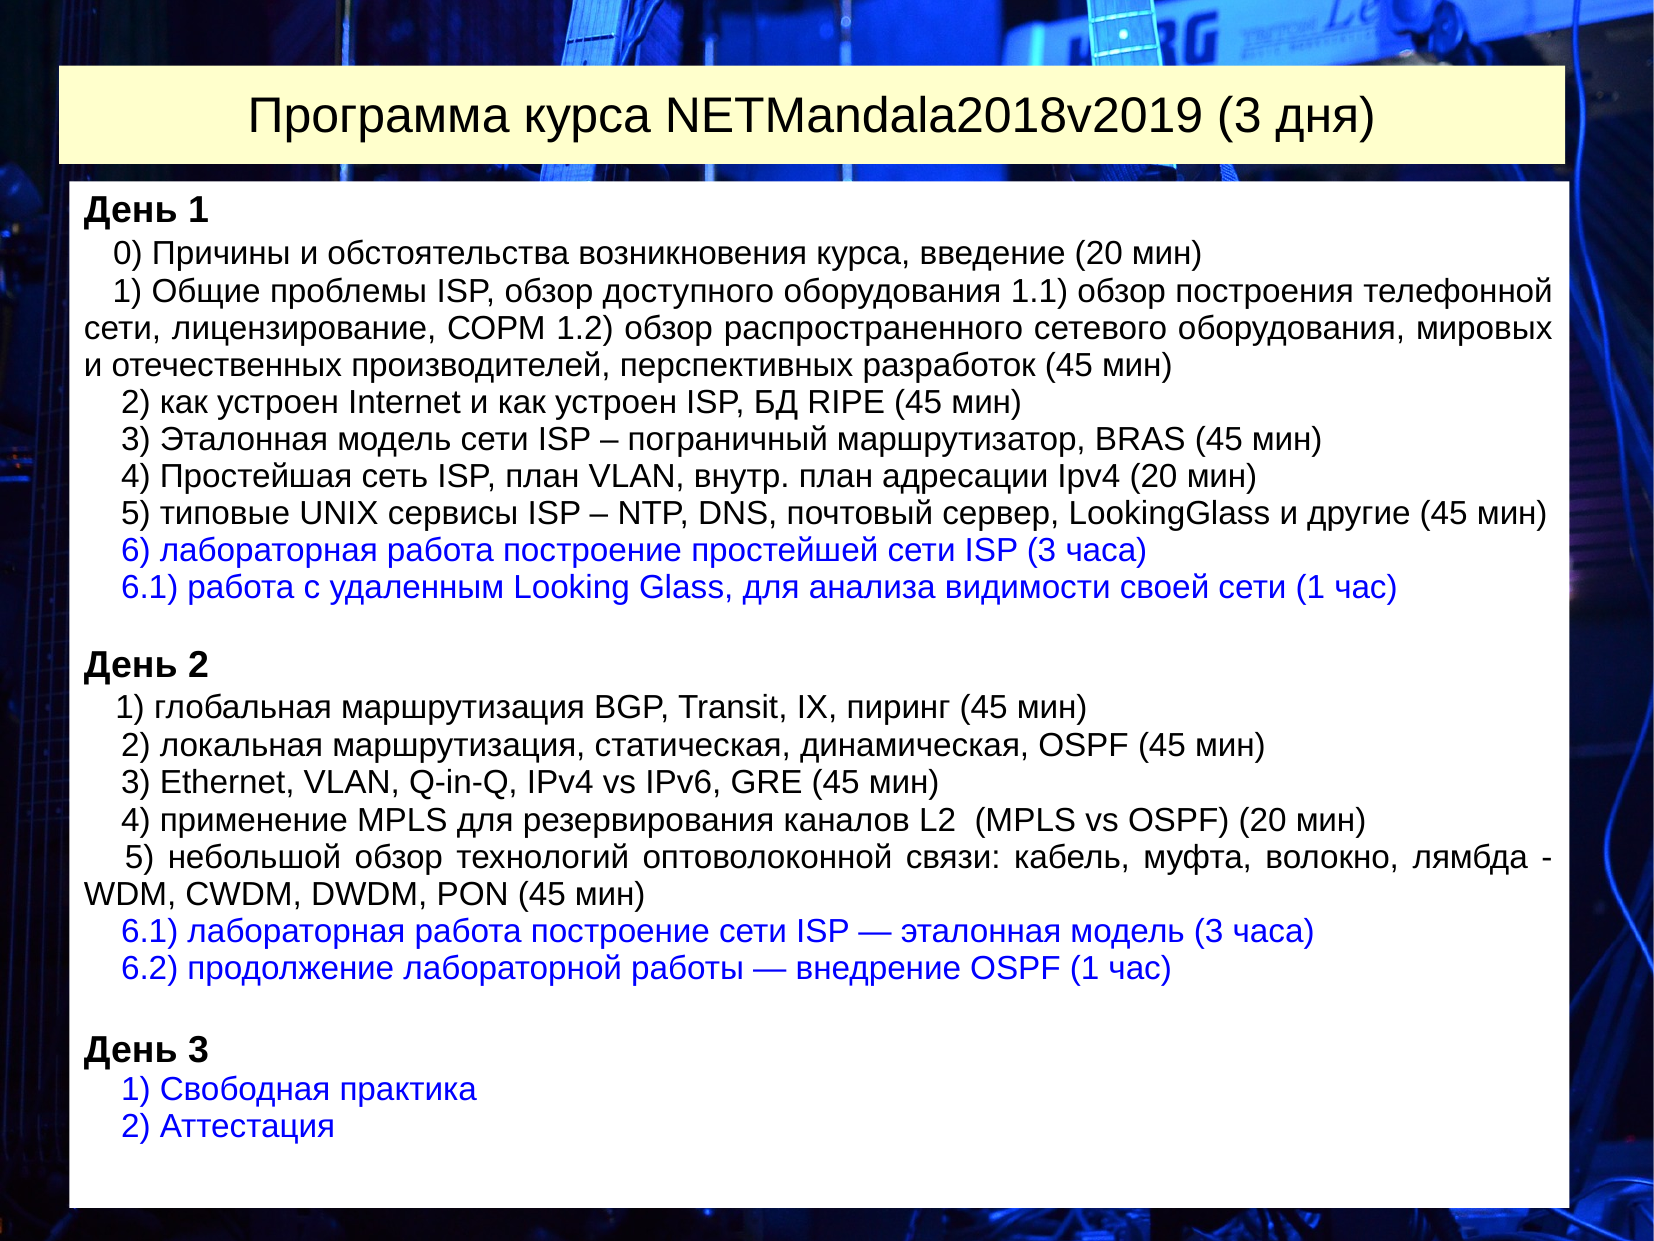

# Программа курса NETMandala2018v2019 (3 дня)
День 1
 0) Причины и обстоятельства возникновения курса, введение (20 мин)
 1) Общие проблемы ISP, обзор доступного оборудования 1.1) обзор построения телефонной сети, лицензирование, СОРМ 1.2) обзор распространенного сетевого оборудования, мировых и отечественных производителей, перспективных разработок (45 мин)
 2) как устроен Internet и как устроен ISP, БД RIPE (45 мин)
 3) Эталонная модель сети ISP – пограничный маршрутизатор, BRAS (45 мин)
 4) Простейшая сеть ISP, план VLAN, внутр. план адресации Ipv4 (20 мин)
 5) типовые UNIX сервисы ISP – NTP, DNS, почтовый сервер, LookingGlass и другие (45 мин)
 6) лабораторная работа построение простейшей сети ISP (3 часа)
 6.1) работа с удаленным Looking Glass, для анализа видимости своей сети (1 час)
День 2
 1) глобальная маршрутизация BGP, Transit, IX, пиринг (45 мин)
 2) локальная маршрутизация, статическая, динамическая, OSPF (45 мин)
 3) Ethernet, VLAN, Q-in-Q, IPv4 vs IPv6, GRE (45 мин)
 4) применение MPLS для резервирования каналов L2 (MPLS vs OSPF) (20 мин)
 5) небольшой обзор технологий оптоволоконной связи: кабель, муфта, волокно, лямбда - WDM, CWDM, DWDM, PON (45 мин)
 6.1) лабораторная работа построение сети ISP — эталонная модель (3 часа)
 6.2) продолжение лабораторной работы — внедрение OSPF (1 час)
День 3
 1) Свободная практика
 2) Аттестация